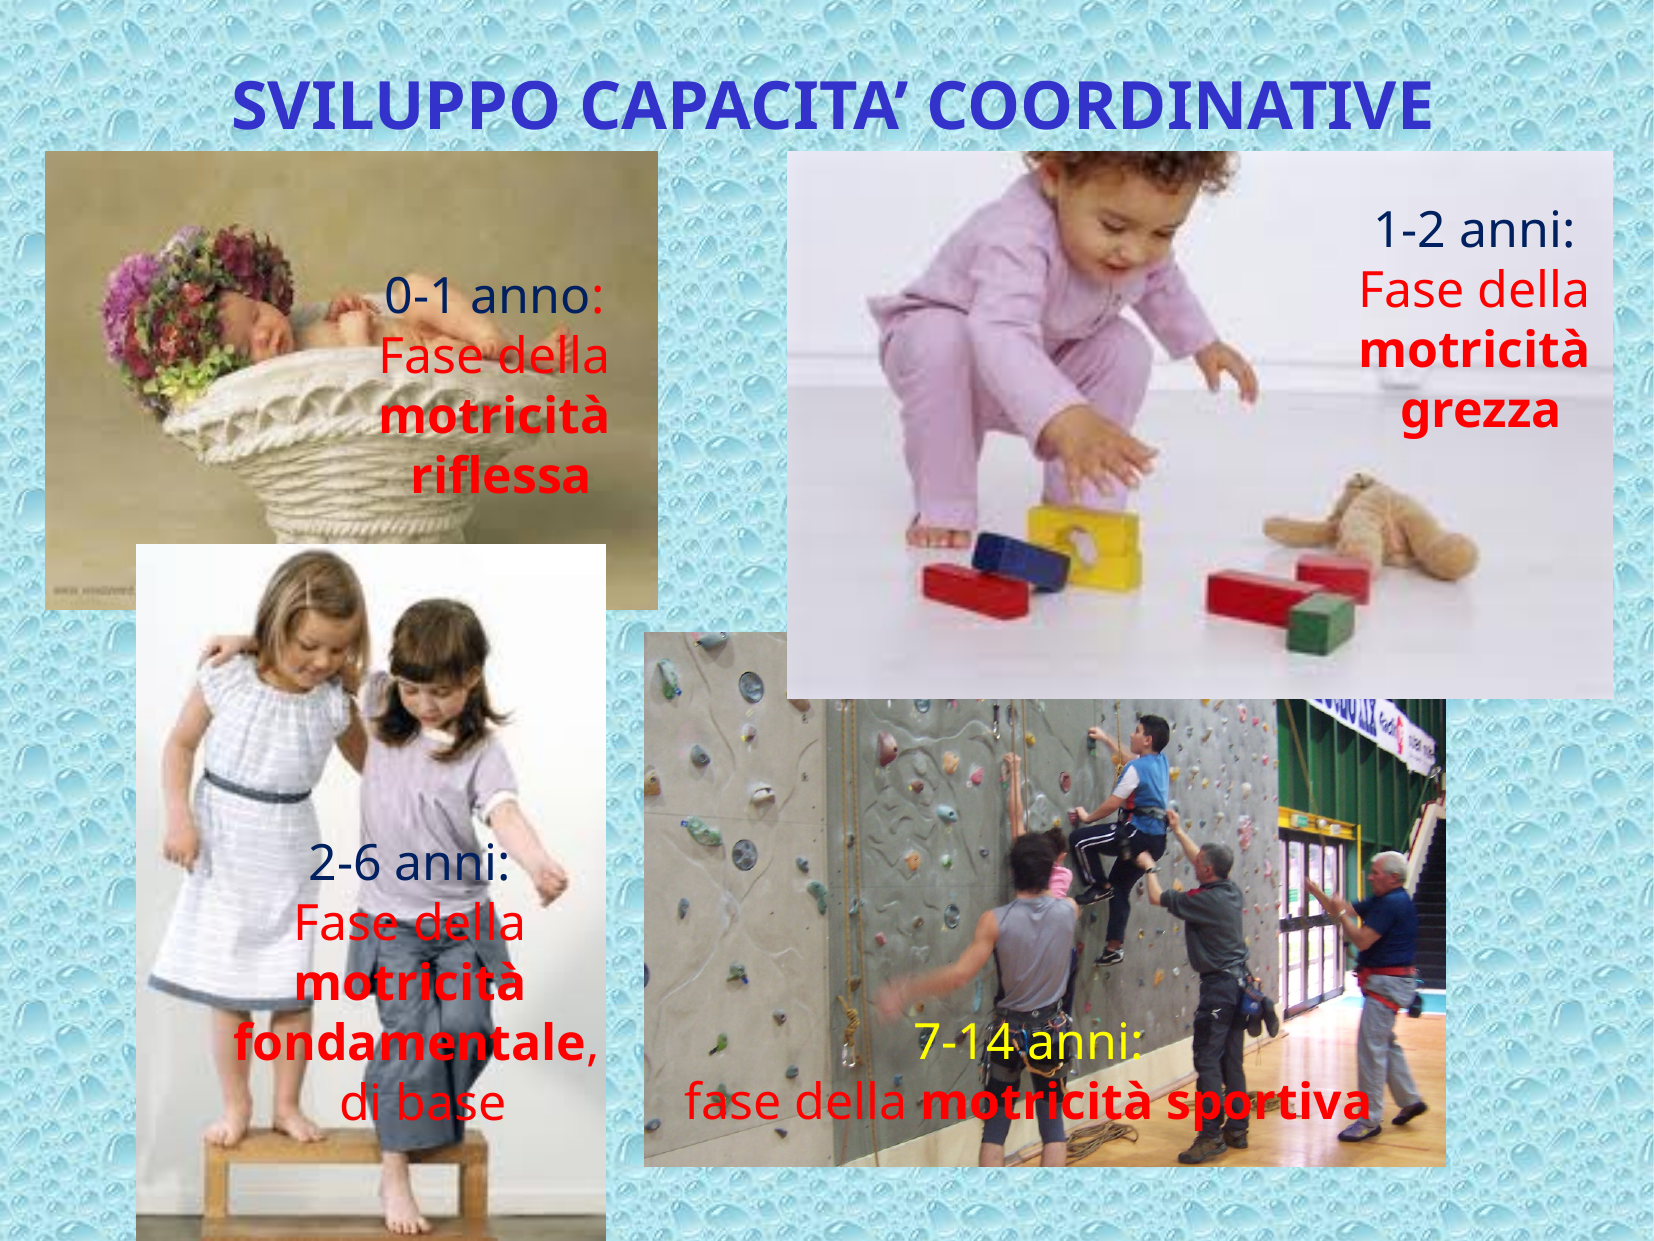

SVILUPPO CAPACITA’ COORDINATIVE
1-2 anni:
Fase della
motricità
grezza
0-1 anno:
Fase della
motricità
riflessa
2-6 anni:
Fase della
motricità
fondamentale,
 di base
7-14 anni:
fase della motricità sportiva